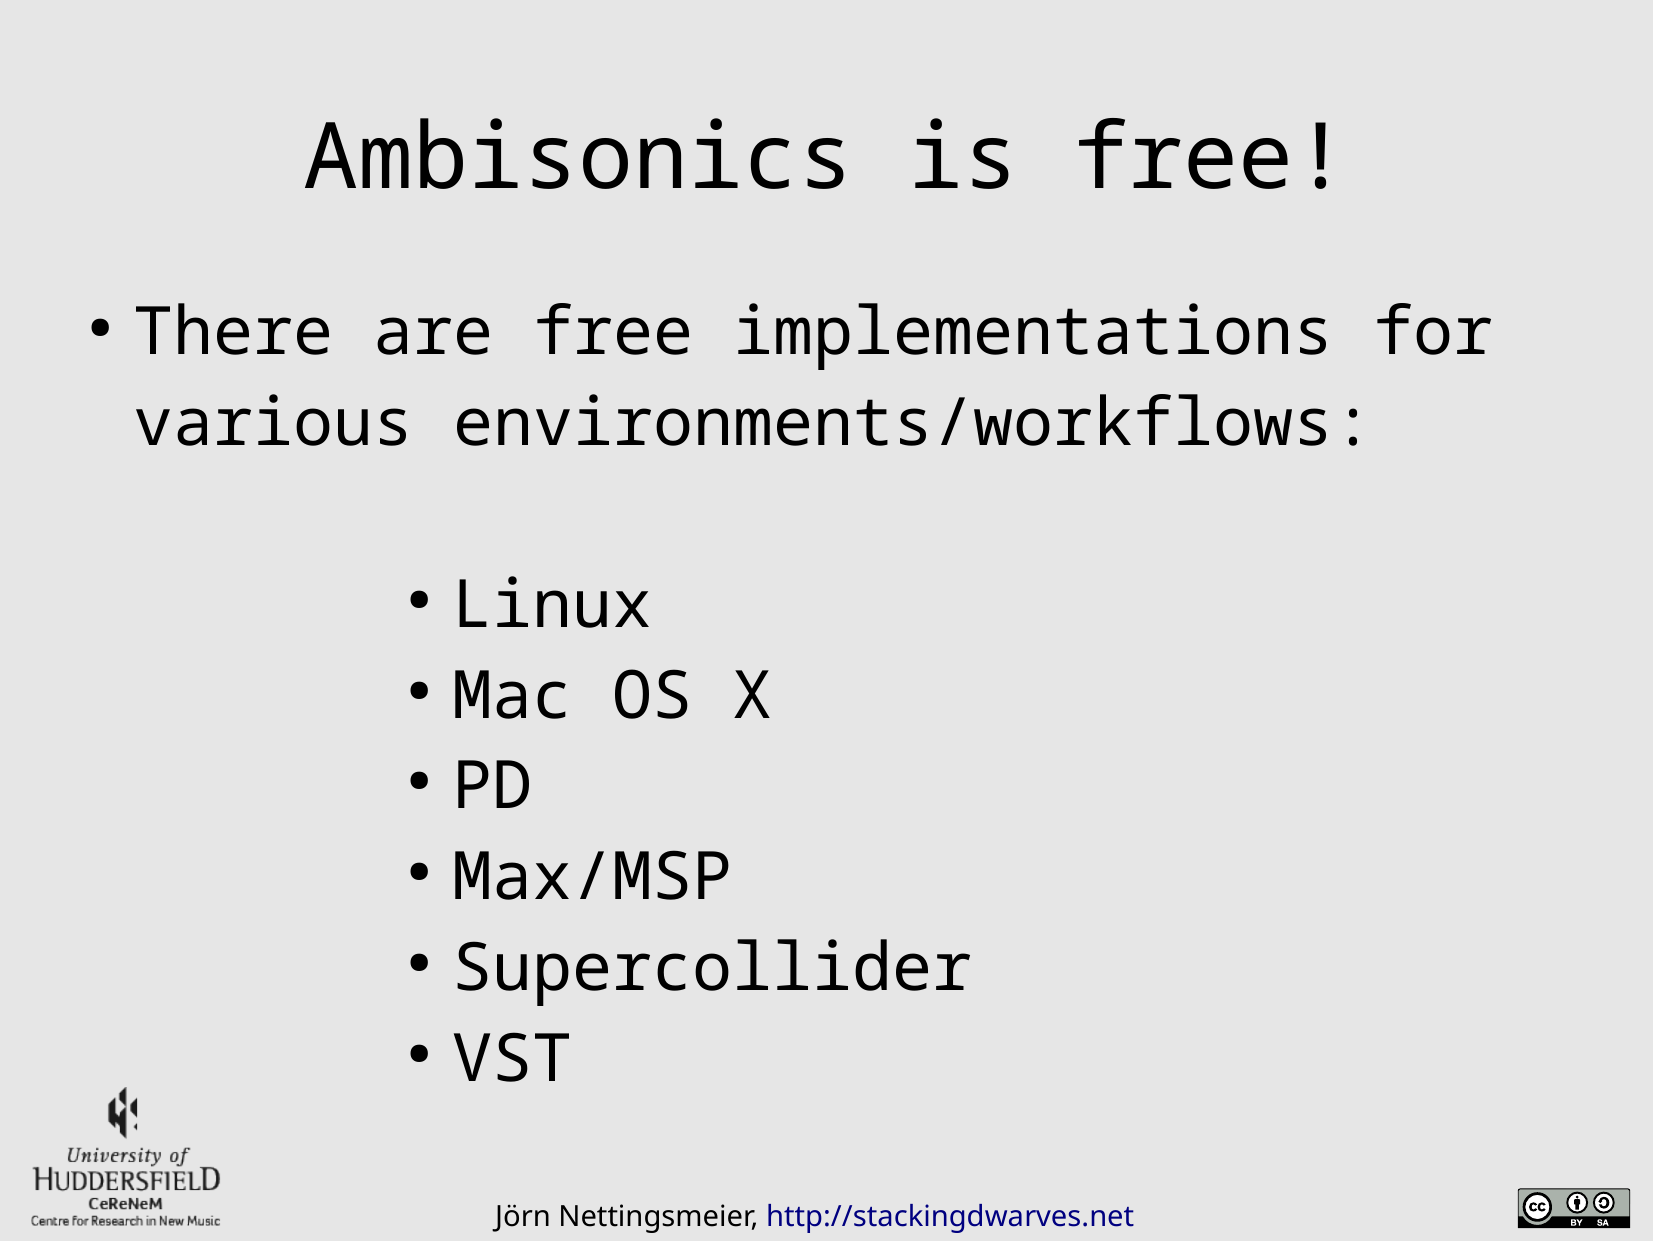

# Ambisonics is free!
There are free implementations for various environments/workflows:
Linux
Mac OS X
PD
Max/MSP
Supercollider
VST